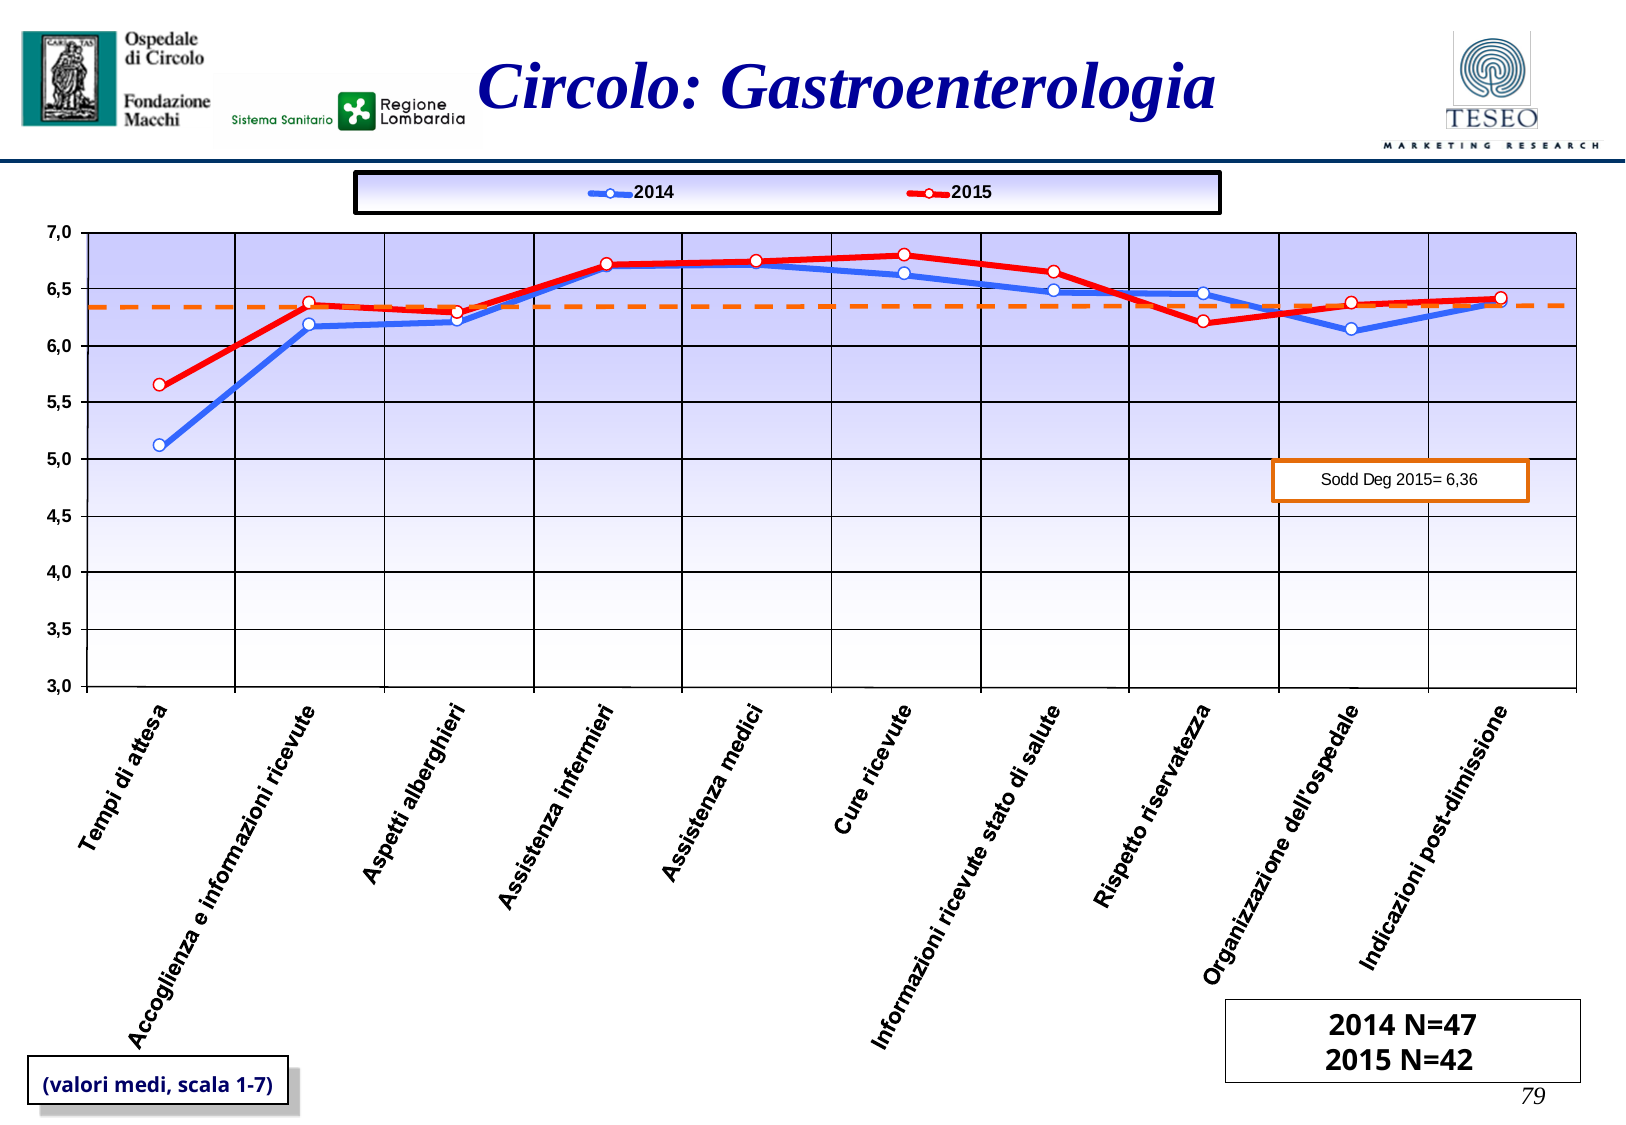

Circolo: Gastroenterologia
2014 N=47
2015 N=42
(valori medi, scala 1-7)